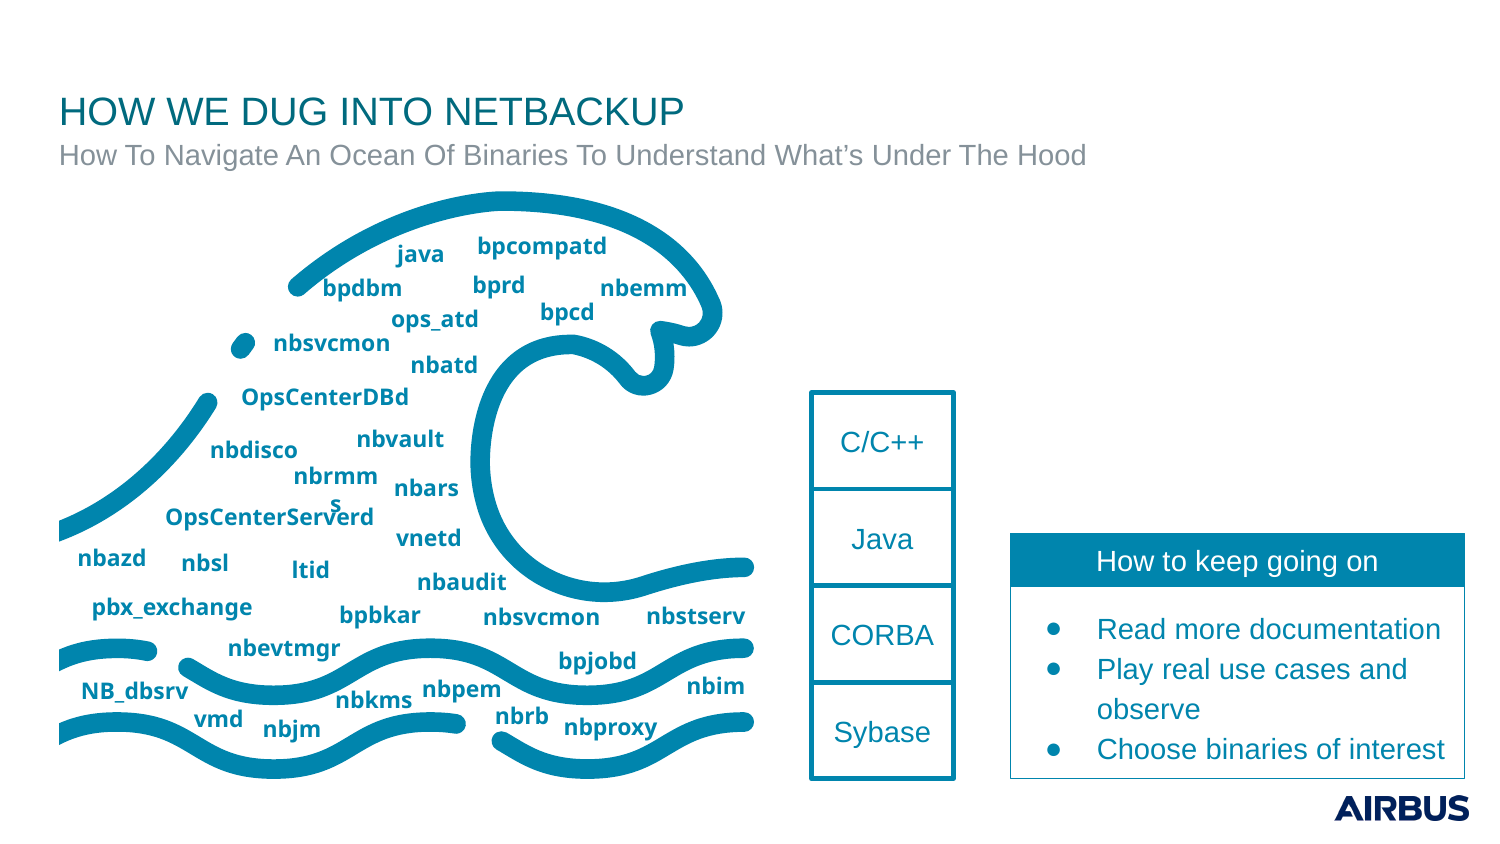

# HOW WE DUG INTO NETBACKUP How To Navigate An Ocean Of Binaries To Understand What’s Under The Hood
bpcompatd
java
bprd
bpdbm
nbemm
bpcd
ops_atd
nbsvcmon
nbatd
OpsCenterDBd
C/C++
Java
CORBA
Sybase
nbvault
nbdisco
nbrmms
nbars
OpsCenterServerd
vnetd
nbazd
nbsl
How to keep going on
Read more documentation
Play real use cases and observe
Choose binaries of interest
ltid
nbaudit
pbx_exchange
bpbkar
nbstserv
nbsvcmon
nbevtmgr
bpjobd
nbim
nbpem
NB_dbsrv
nbkms
nbrb
vmd
nbproxy
nbjm